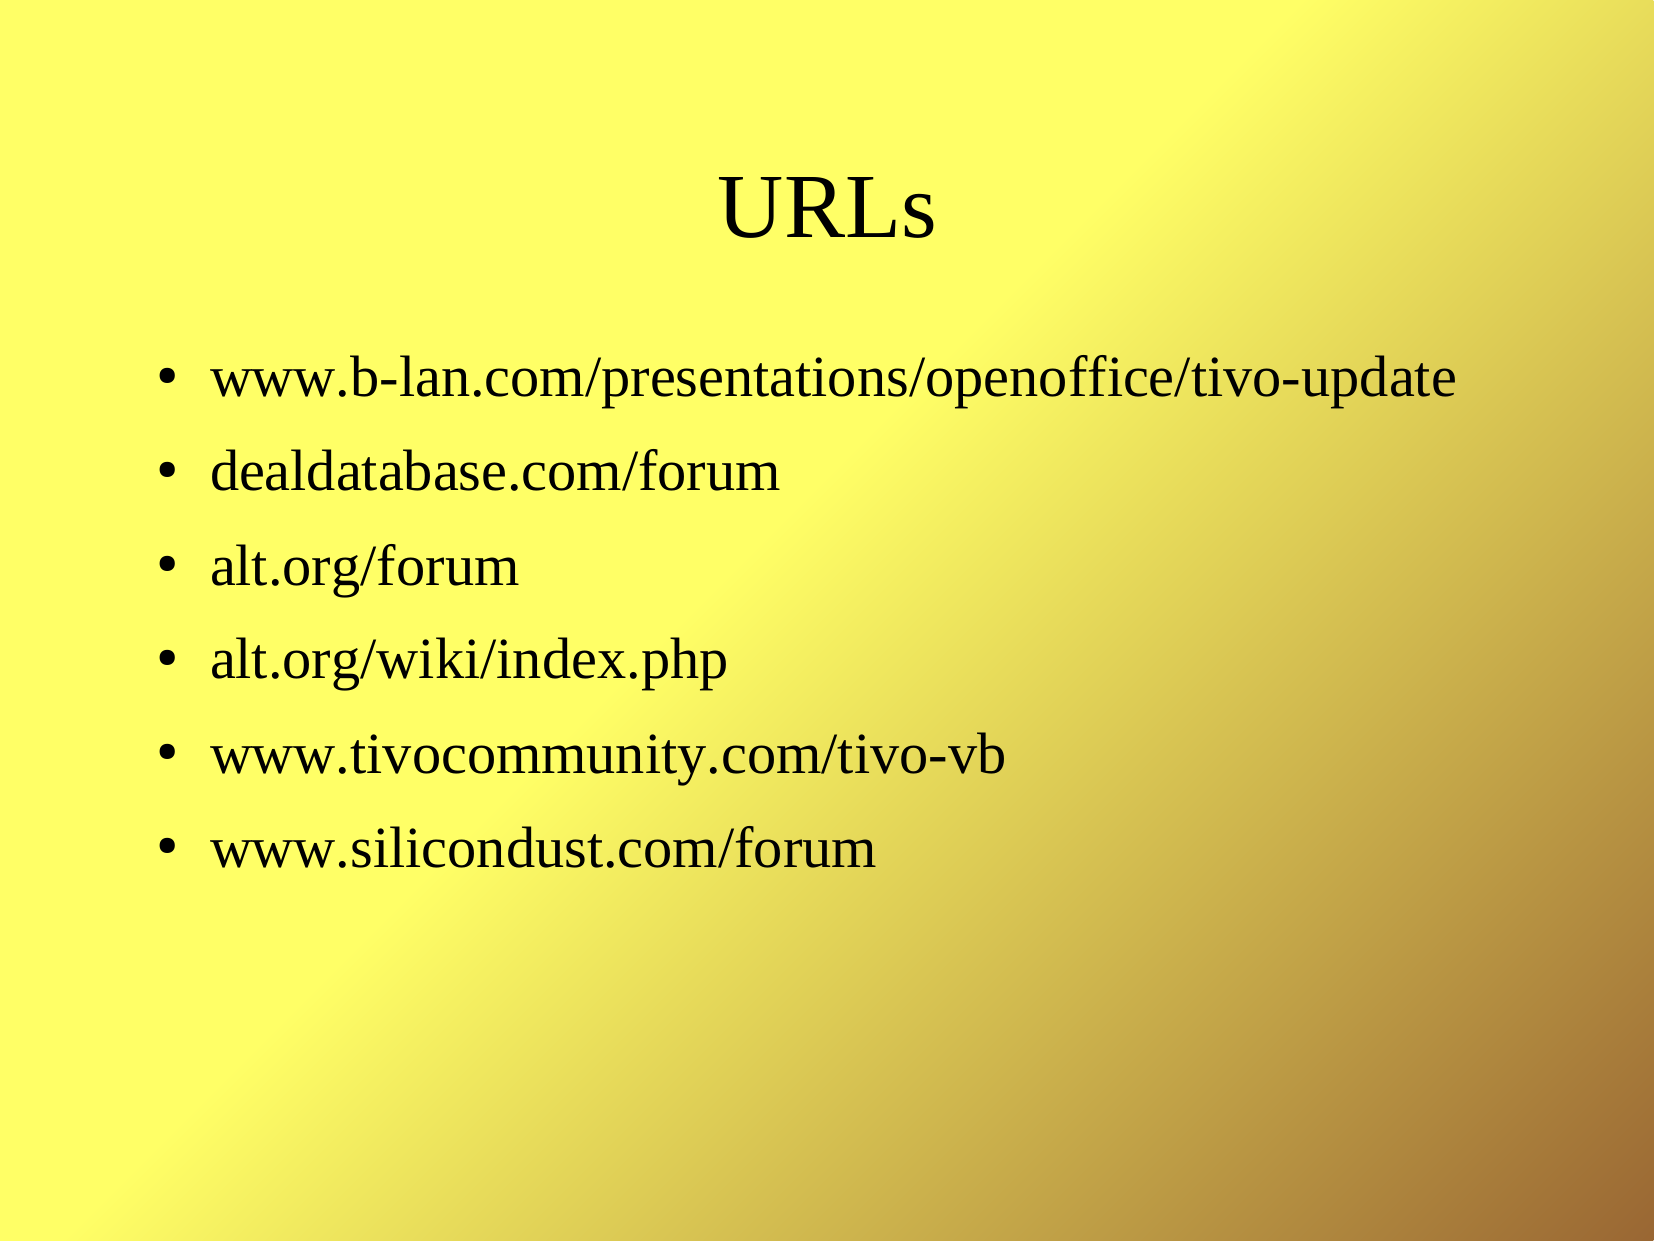

# URLs
www.b-lan.com/presentations/openoffice/tivo-update
dealdatabase.com/forum
alt.org/forum
alt.org/wiki/index.php
www.tivocommunity.com/tivo-vb
www.silicondust.com/forum